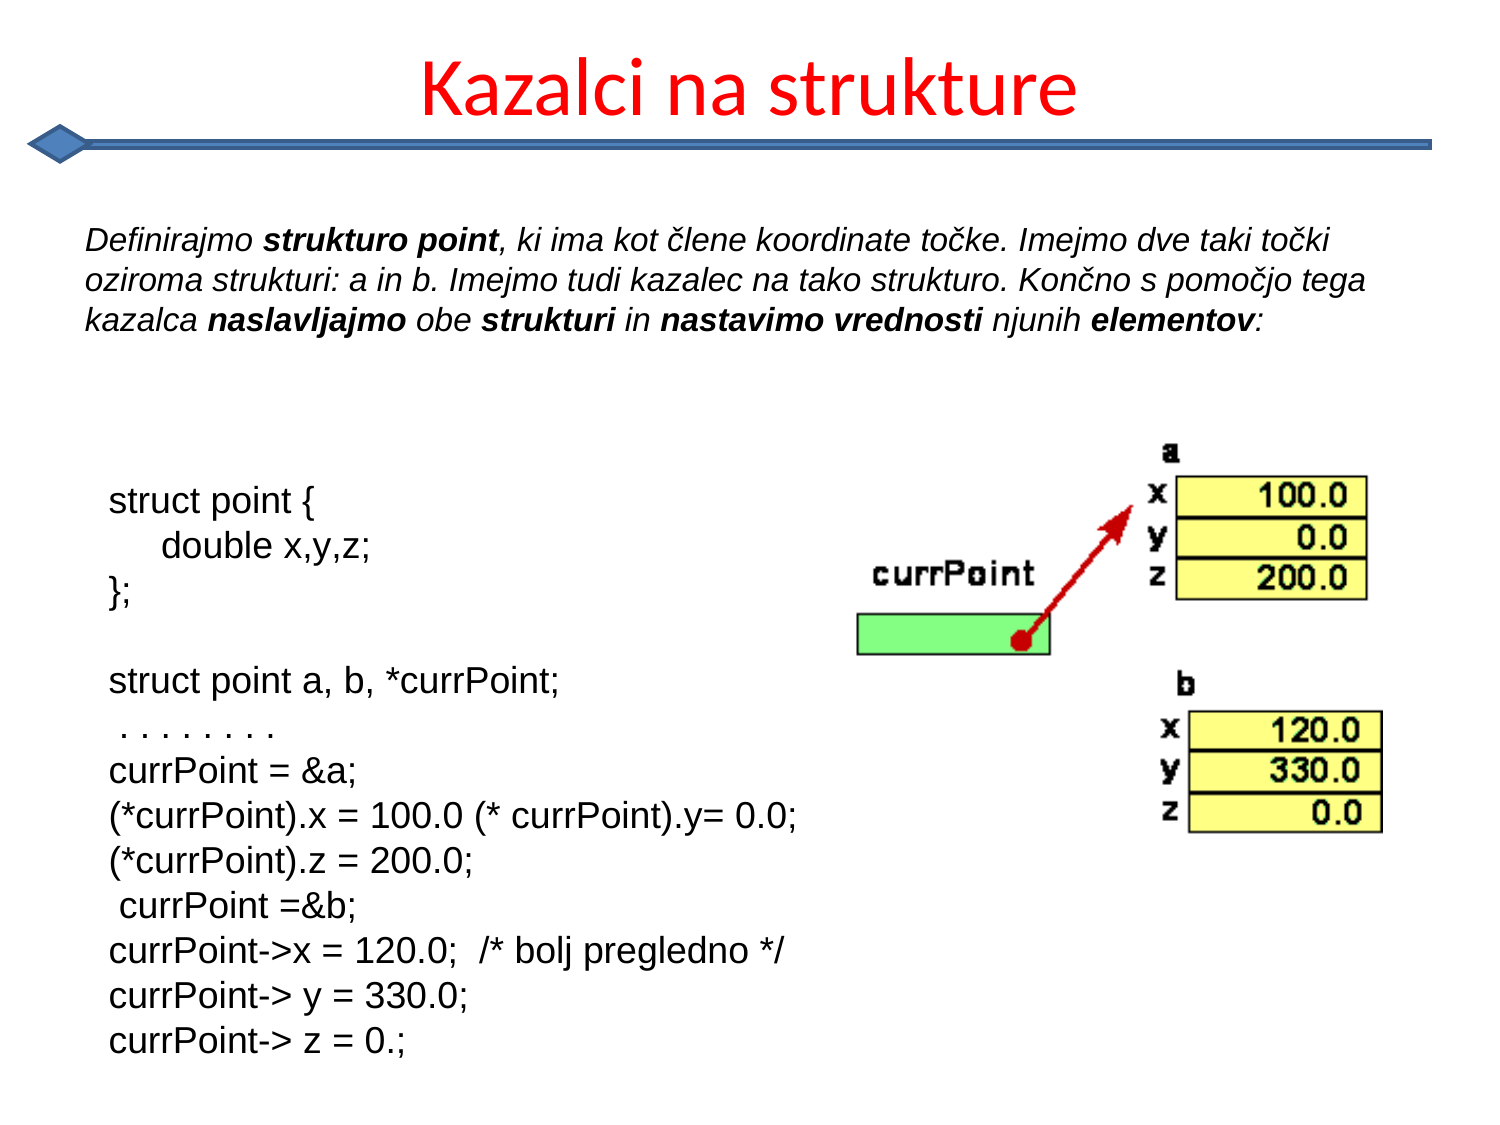

# Kazalci na strukture
Definirajmo strukturo point, ki ima kot člene koordinate točke. Imejmo dve taki točki oziroma strukturi: a in b. Imejmo tudi kazalec na tako strukturo. Končno s pomočjo tega kazalca naslavljajmo obe strukturi in nastavimo vrednosti njunih elementov:
struct point {
     double x,y,z;
};
struct point a, b, *currPoint;
 . . . . . . . .
currPoint = &a;
(*currPoint).x = 100.0 (* currPoint).y= 0.0; (*currPoint).z = 200.0;
 currPoint =&b;
currPoint->x = 120.0;  /* bolj pregledno */ currPoint-> y = 330.0;
currPoint-> z = 0.;